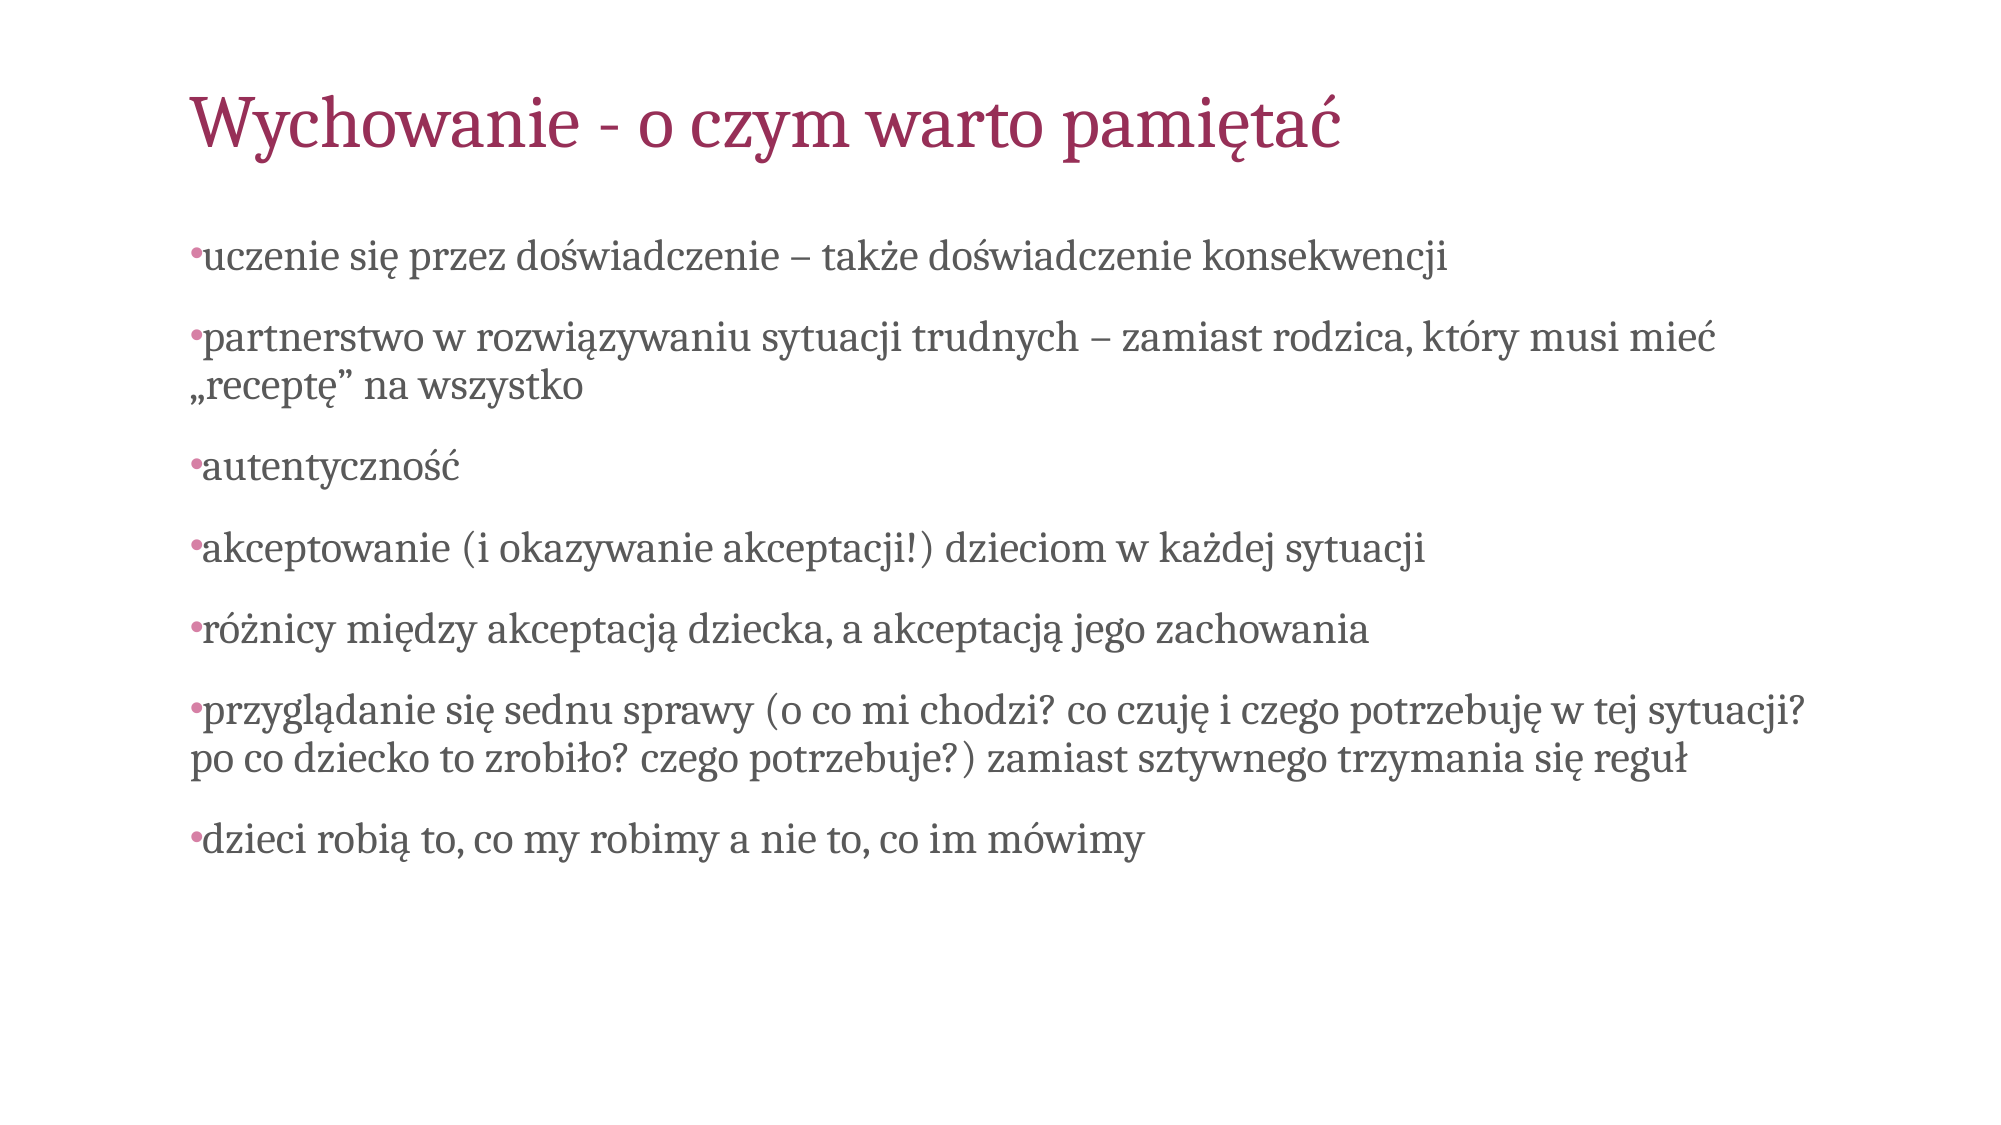

# Wychowanie - o czym warto pamiętać
uczenie się przez doświadczenie – także doświadczenie konsekwencji
partnerstwo w rozwiązywaniu sytuacji trudnych – zamiast rodzica, który musi mieć „receptę” na wszystko
autentyczność
akceptowanie (i okazywanie akceptacji!) dzieciom w każdej sytuacji
różnicy między akceptacją dziecka, a akceptacją jego zachowania
przyglądanie się sednu sprawy (o co mi chodzi? co czuję i czego potrzebuję w tej sytuacji? po co dziecko to zrobiło? czego potrzebuje?) zamiast sztywnego trzymania się reguł
dzieci robią to, co my robimy a nie to, co im mówimy